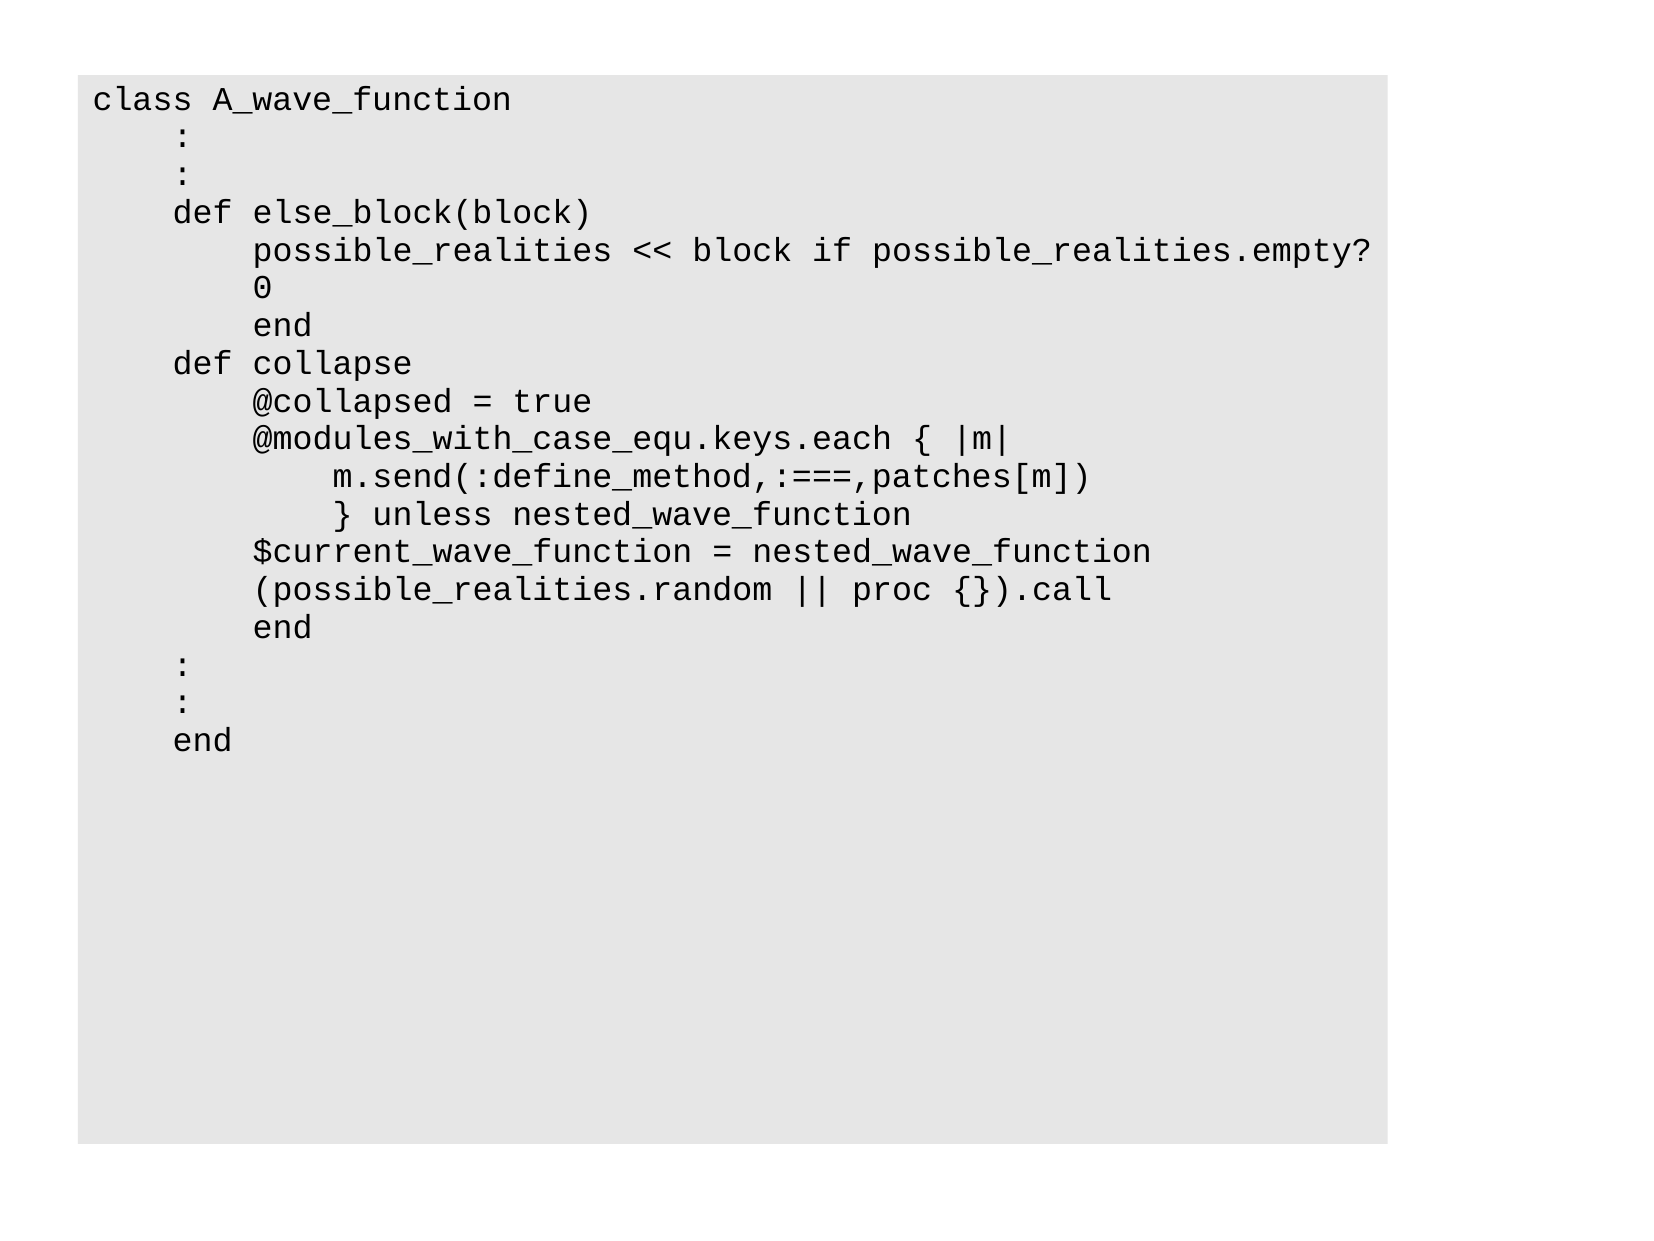

class A_wave_function
 :
 :
 def else_block(block)
 possible_realities << block if possible_realities.empty?
 0
 end
 def collapse
 @collapsed = true
 @modules_with_case_equ.keys.each { |m|
 m.send(:define_method,:===,patches[m])
 } unless nested_wave_function
 $current_wave_function = nested_wave_function
 (possible_realities.random || proc {}).call
 end
 :
 :
 end